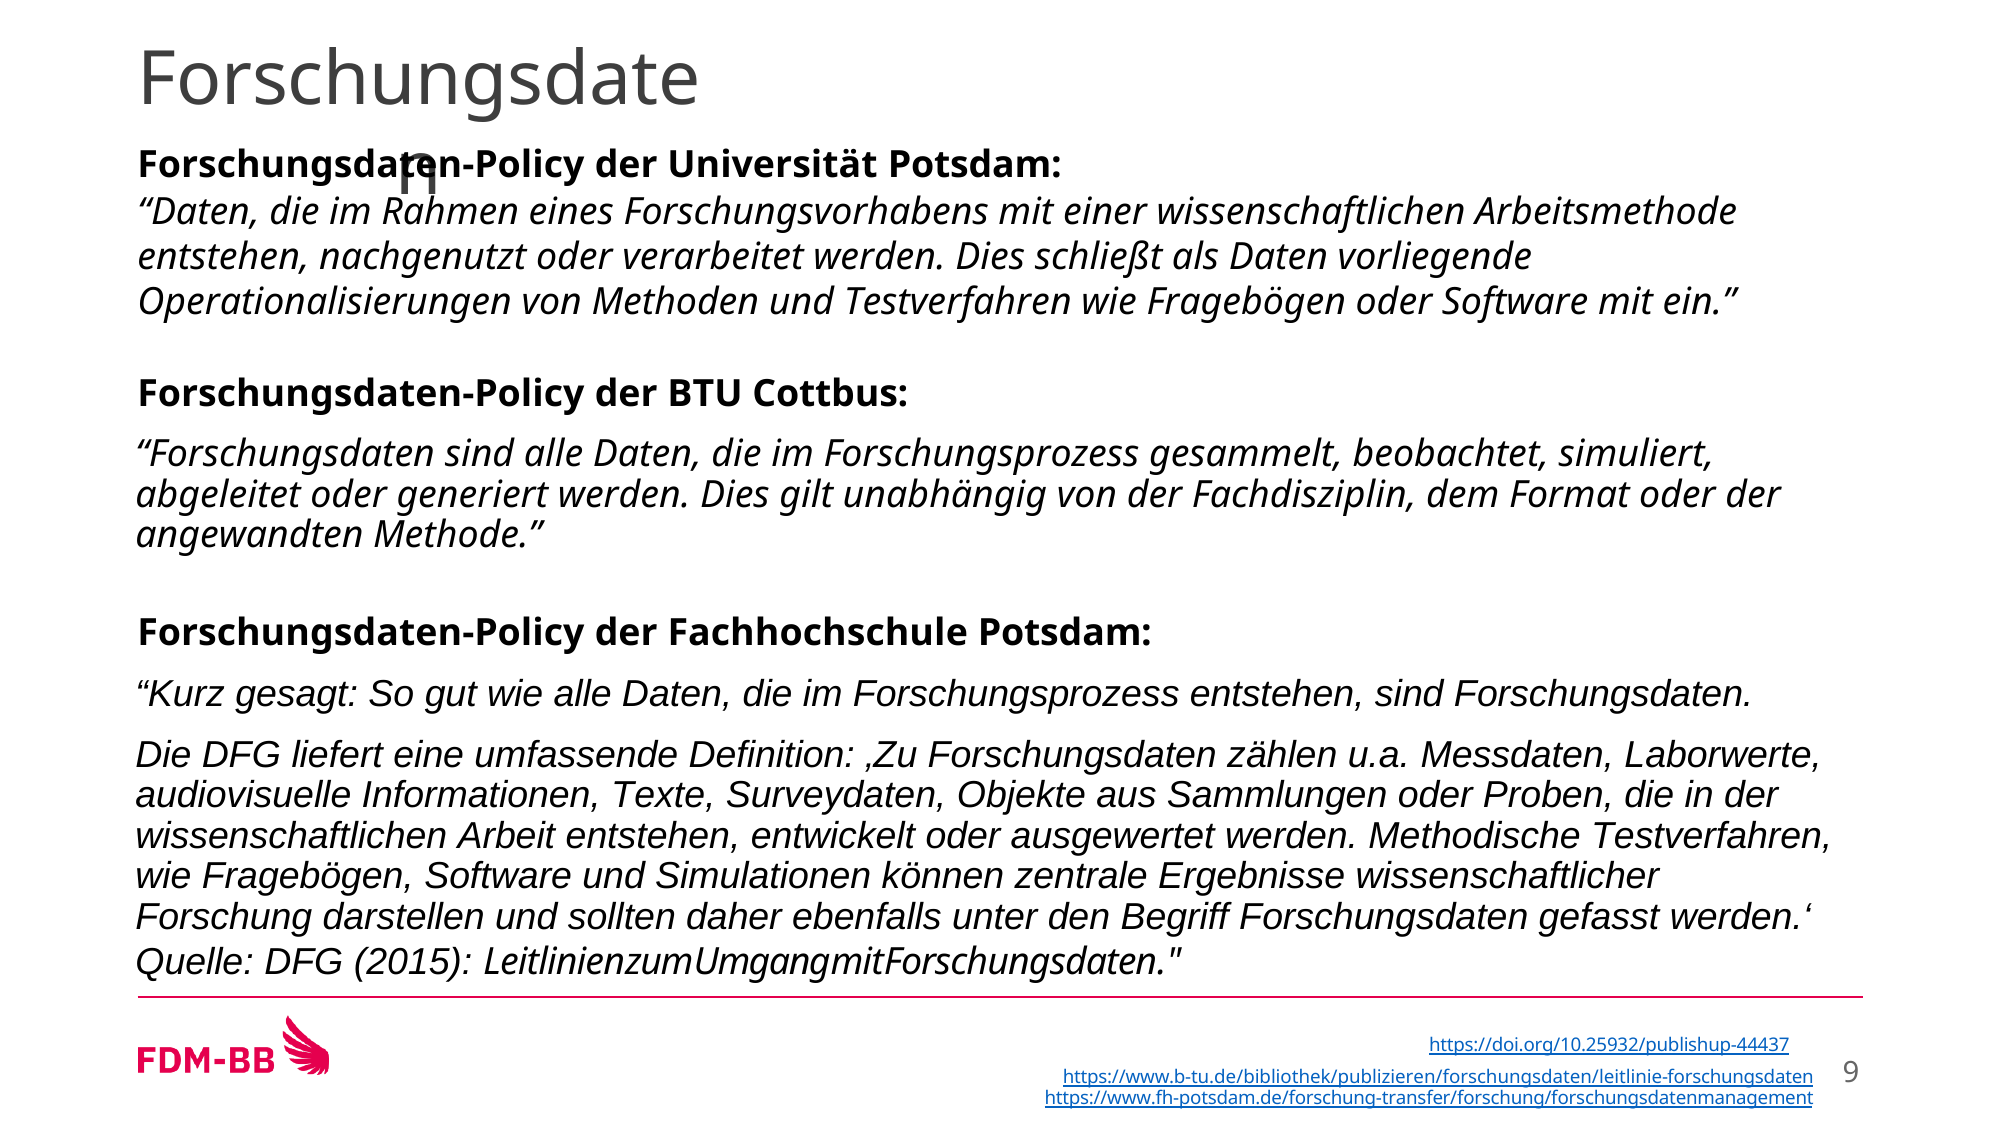

# Forschungsdaten
Forschungsdaten-Policy der Universität Potsdam:
“Daten, die im Rahmen eines Forschungsvorhabens mit einer wissenschaftlichen Arbeitsmethode entstehen, nachgenutzt oder verarbeitet werden. Dies schließt als Daten vorliegende Operationalisierungen von Methoden und Testverfahren wie Fragebögen oder Software mit ein.”
Forschungsdaten-Policy der BTU Cottbus:
“Forschungsdaten sind alle Daten, die im Forschungsprozess gesammelt, beobachtet, simuliert, abgeleitet oder generiert werden. Dies gilt unabhängig von der Fachdisziplin, dem Format oder der angewandten Methode.”
Forschungsdaten-Policy der Fachhochschule Potsdam:
“Kurz gesagt: So gut wie alle Daten, die im Forschungsprozess entstehen, sind Forschungsdaten.
Die DFG liefert eine umfassende Definition: ‚Zu Forschungsdaten zählen u.a. Messdaten, Laborwerte, audiovisuelle Informationen, Texte, Surveydaten, Objekte aus Sammlungen oder Proben, die in der wissenschaftlichen Arbeit entstehen, entwickelt oder ausgewertet werden. Methodische Testverfahren, wie Fragebögen, Software und Simulationen können zentrale Ergebnisse wissenschaftlicher Forschung darstellen und sollten daher ebenfalls unter den Begriff Forschungsdaten gefasst werden.‘ Quelle: DFG (2015): LeitlinienzumUmgangmitForschungsdaten."
https://doi.org/10.25932/publishup-44437 https://www.b-tu.de/bibliothek/publizieren/forschungsdaten/leitlinie-forschungsdaten	9
https://www.fh-potsdam.de/forschung-transfer/forschung/forschungsdatenmanagement